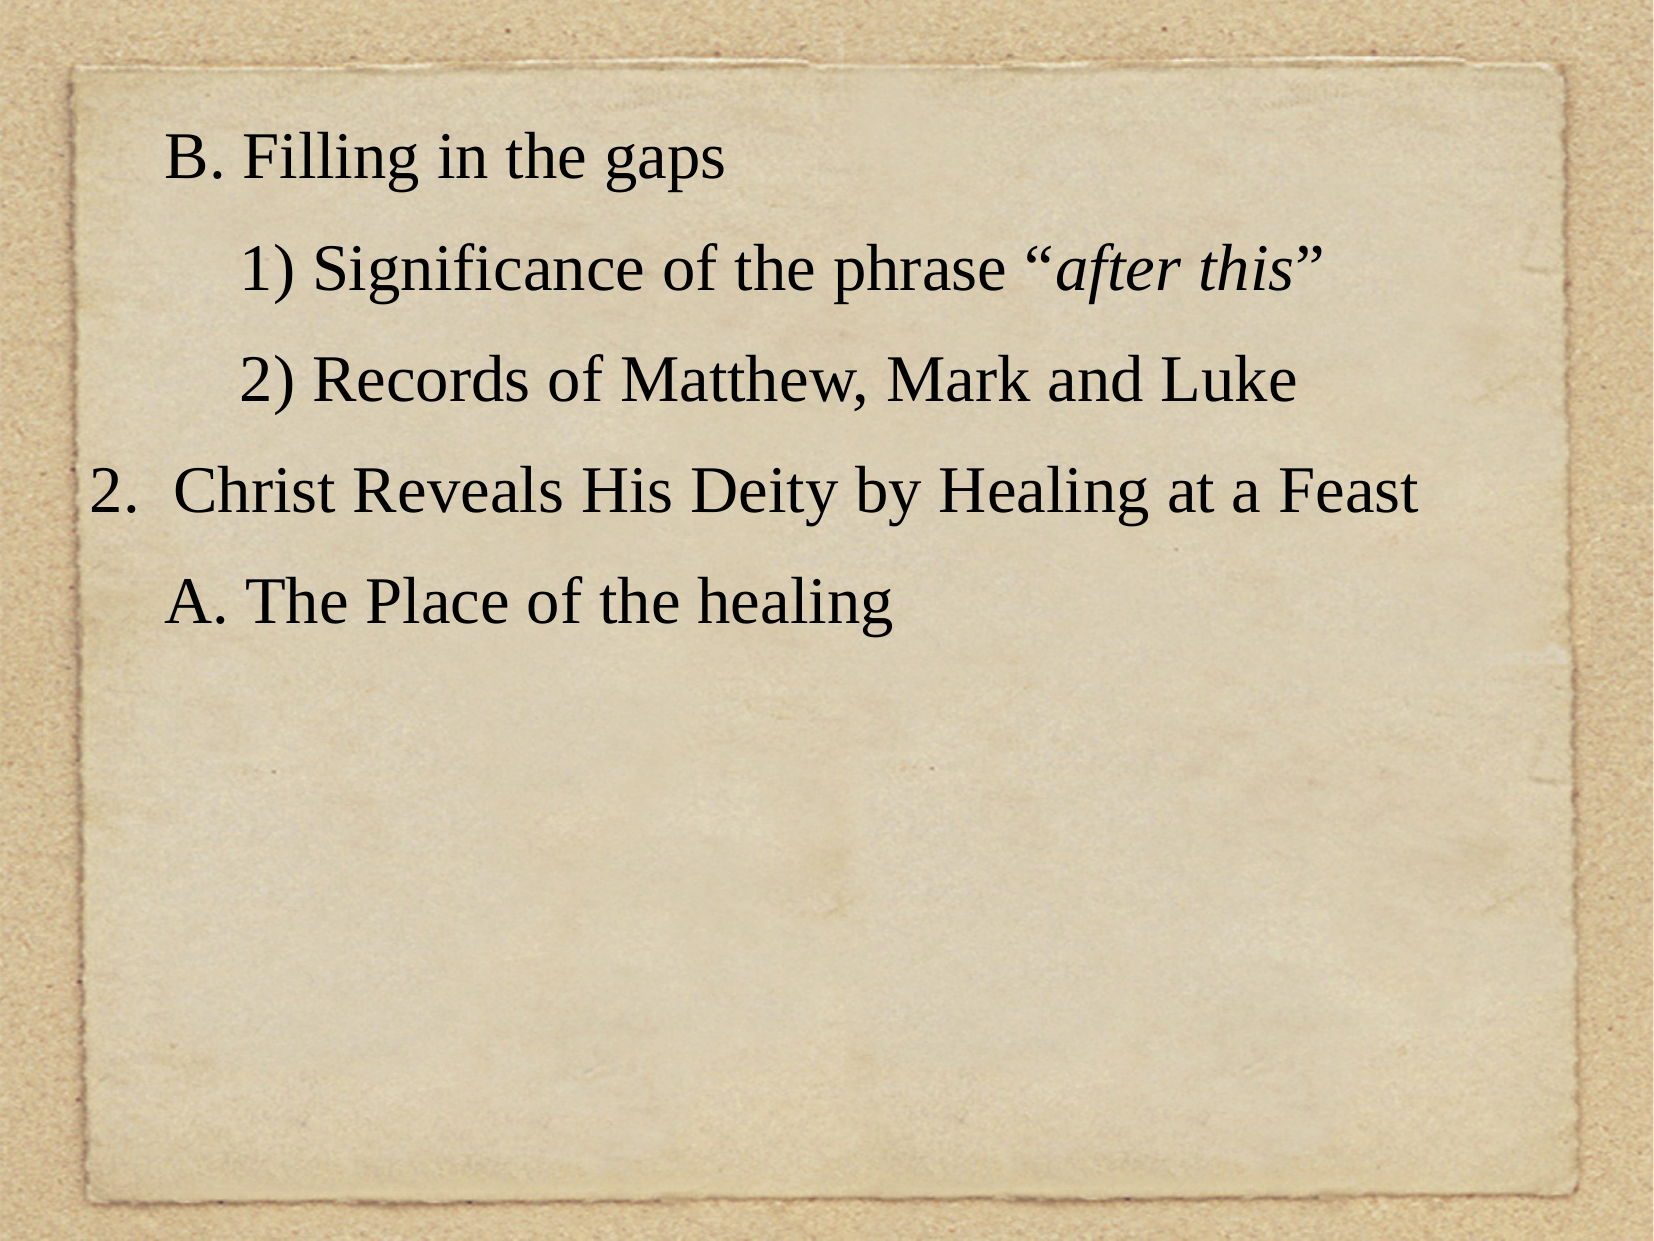

B. Filling in the gaps
		1) Significance of the phrase “after this”
		2) Records of Matthew, Mark and Luke
2. Christ Reveals His Deity by Healing at a Feast
	A. The Place of the healing